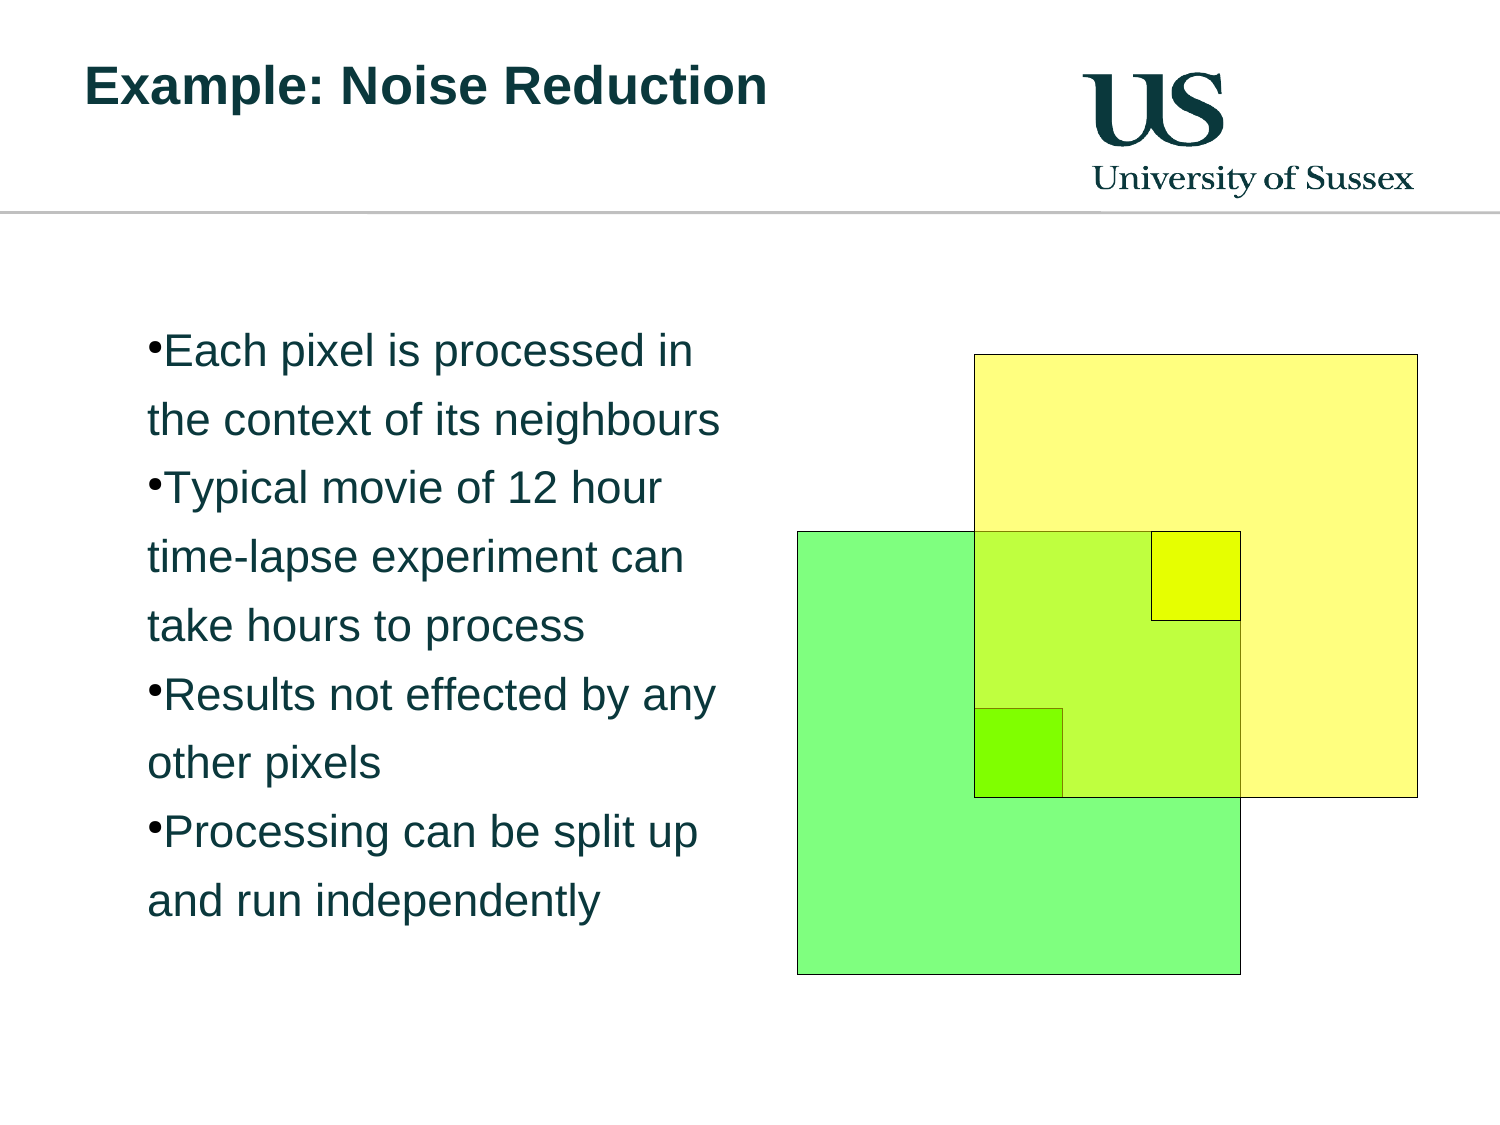

# Example: Noise Reduction
Each pixel is processed in the context of its neighbours
Typical movie of 12 hour time-lapse experiment can take hours to process
Results not effected by any other pixels
Processing can be split up and run independently